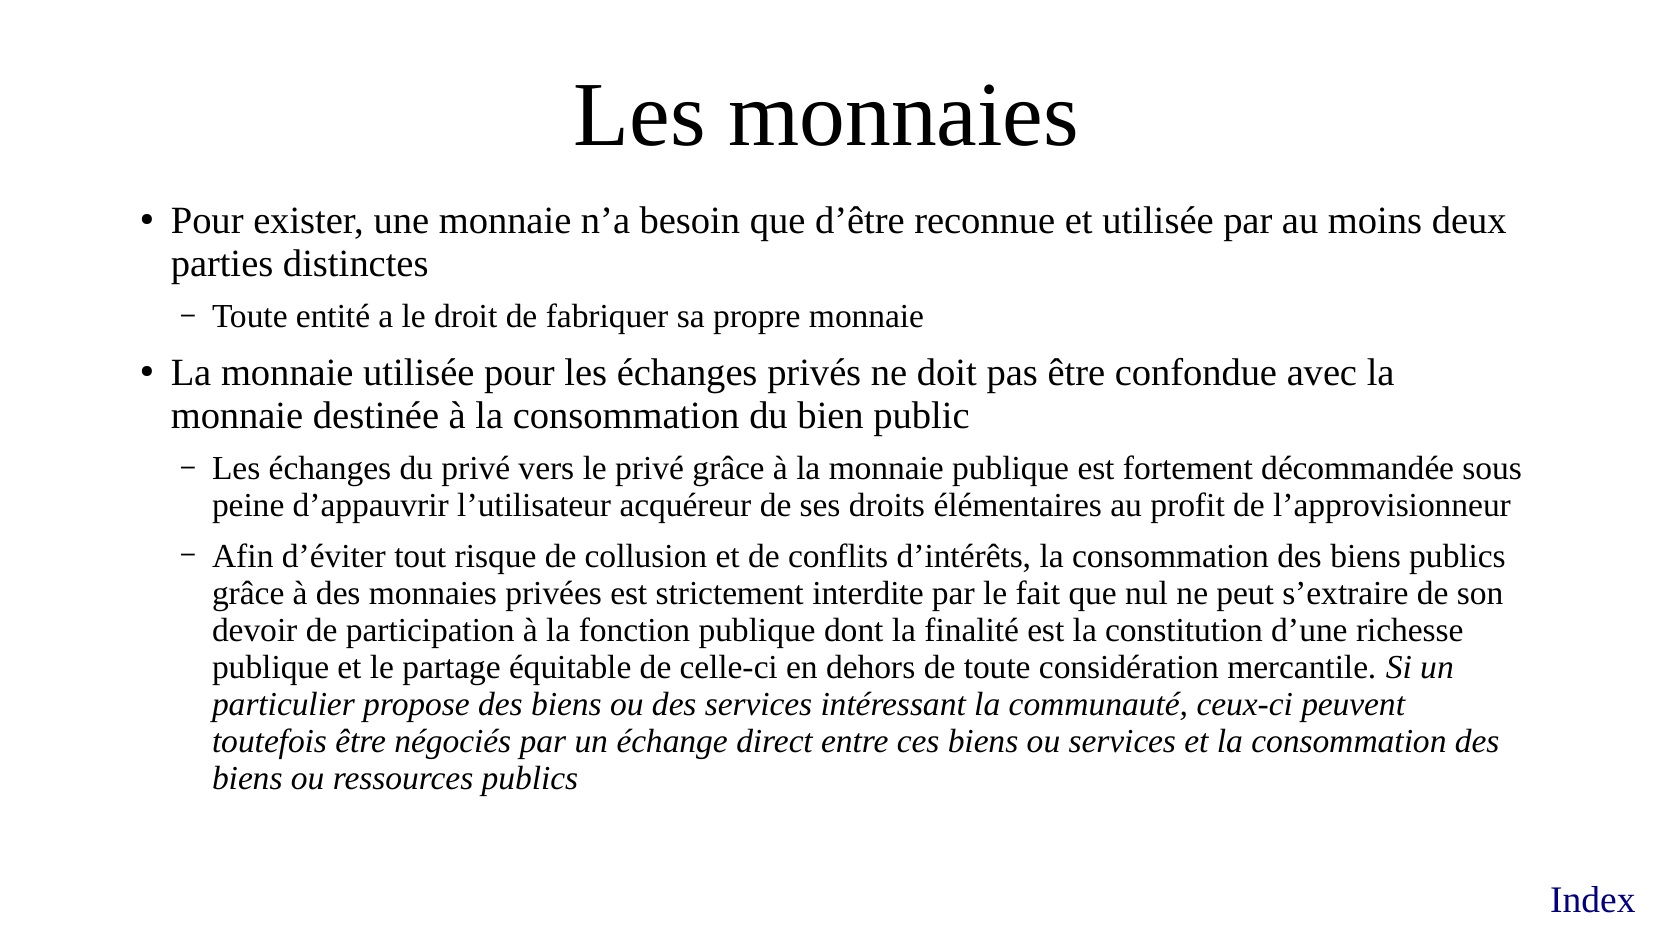

# Les monnaies
Pour exister, une monnaie n’a besoin que d’être reconnue et utilisée par au moins deux parties distinctes
Toute entité a le droit de fabriquer sa propre monnaie
La monnaie utilisée pour les échanges privés ne doit pas être confondue avec la monnaie destinée à la consommation du bien public
Les échanges du privé vers le privé grâce à la monnaie publique est fortement décommandée sous peine d’appauvrir l’utilisateur acquéreur de ses droits élémentaires au profit de l’approvisionneur
Afin d’éviter tout risque de collusion et de conflits d’intérêts, la consommation des biens publics grâce à des monnaies privées est strictement interdite par le fait que nul ne peut s’extraire de son devoir de participation à la fonction publique dont la finalité est la constitution d’une richesse publique et le partage équitable de celle-ci en dehors de toute considération mercantile. Si un particulier propose des biens ou des services intéressant la communauté, ceux-ci peuvent toutefois être négociés par un échange direct entre ces biens ou services et la consommation des biens ou ressources publics